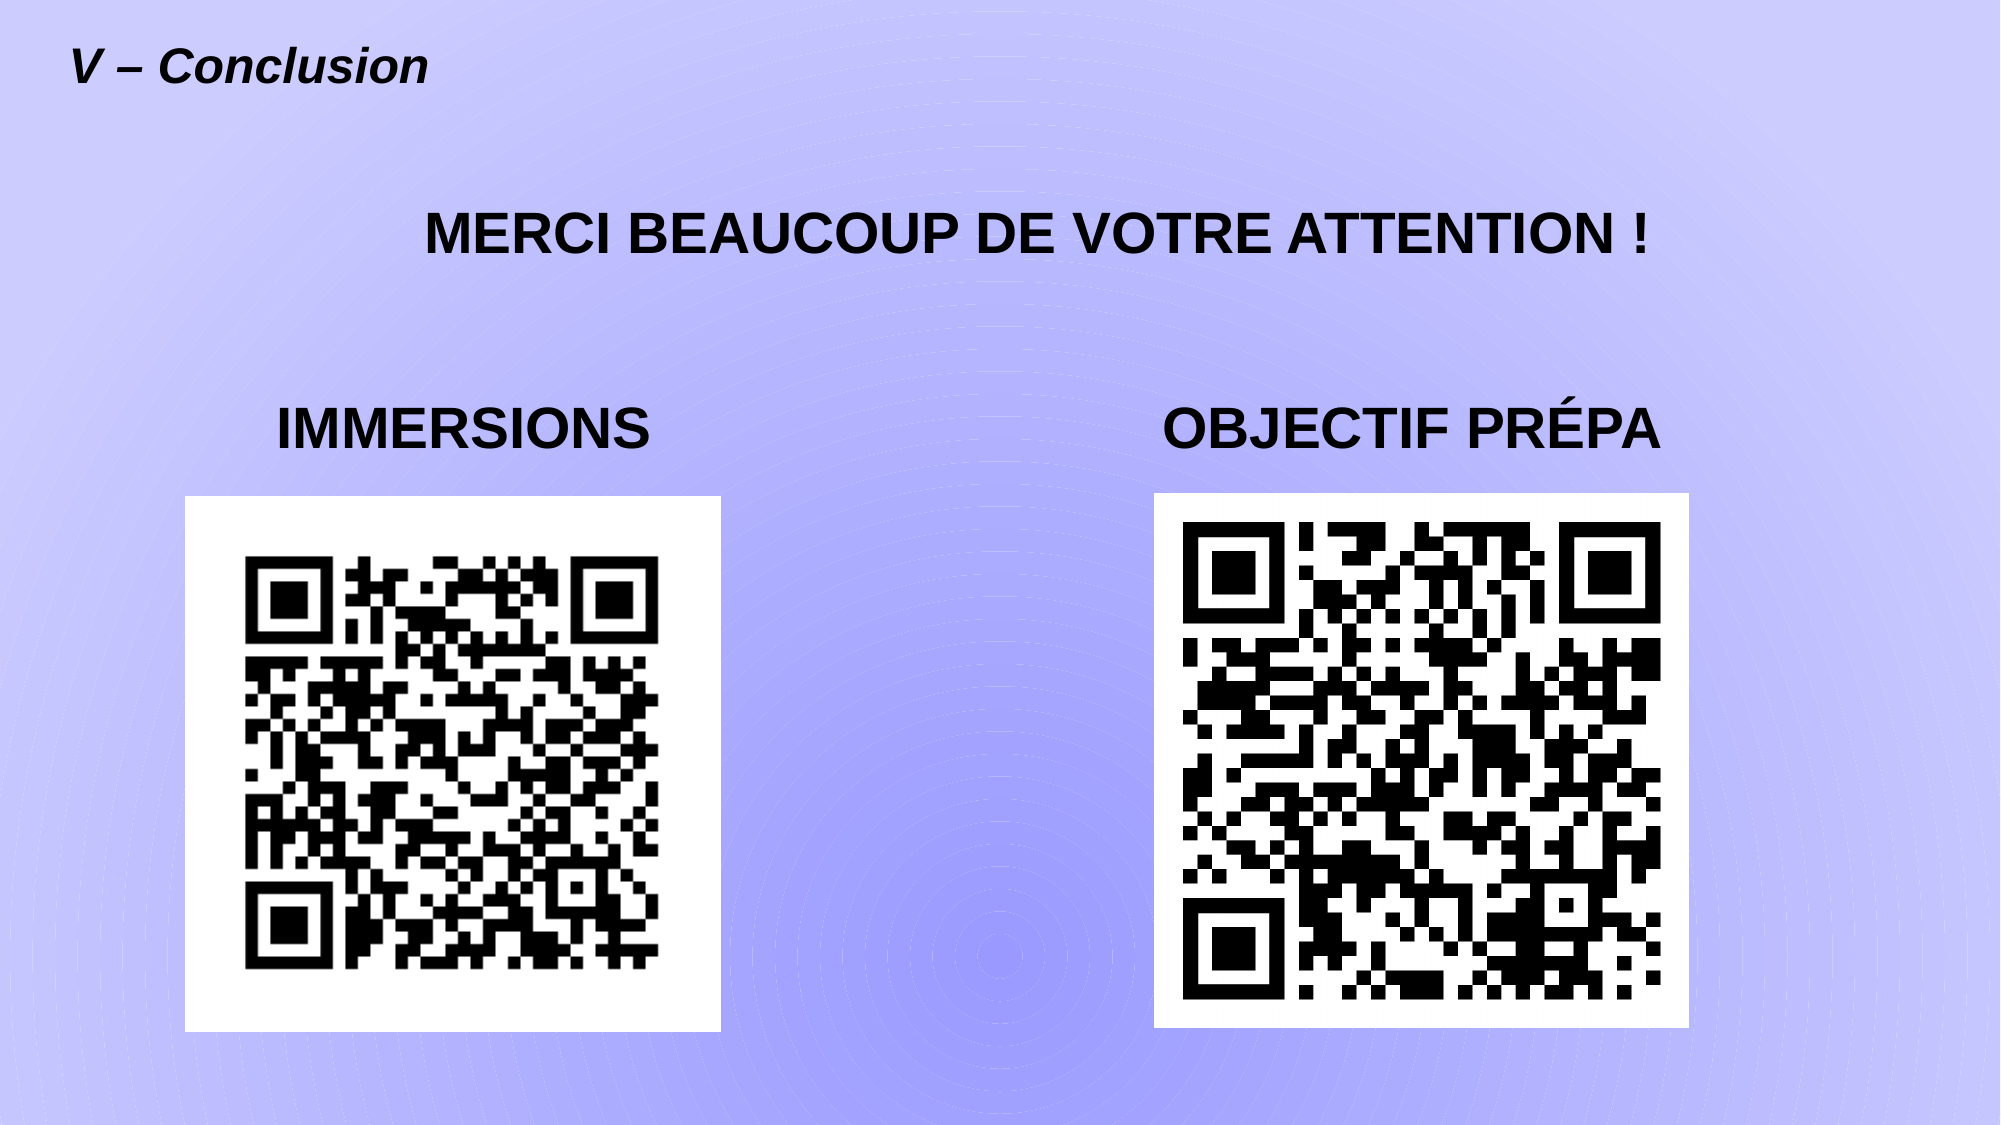

V – Conclusion
				MERCI BEAUCOUP DE VOTRE ATTENTION !
		IMMERSIONS							OBJECTIF PRÉPA